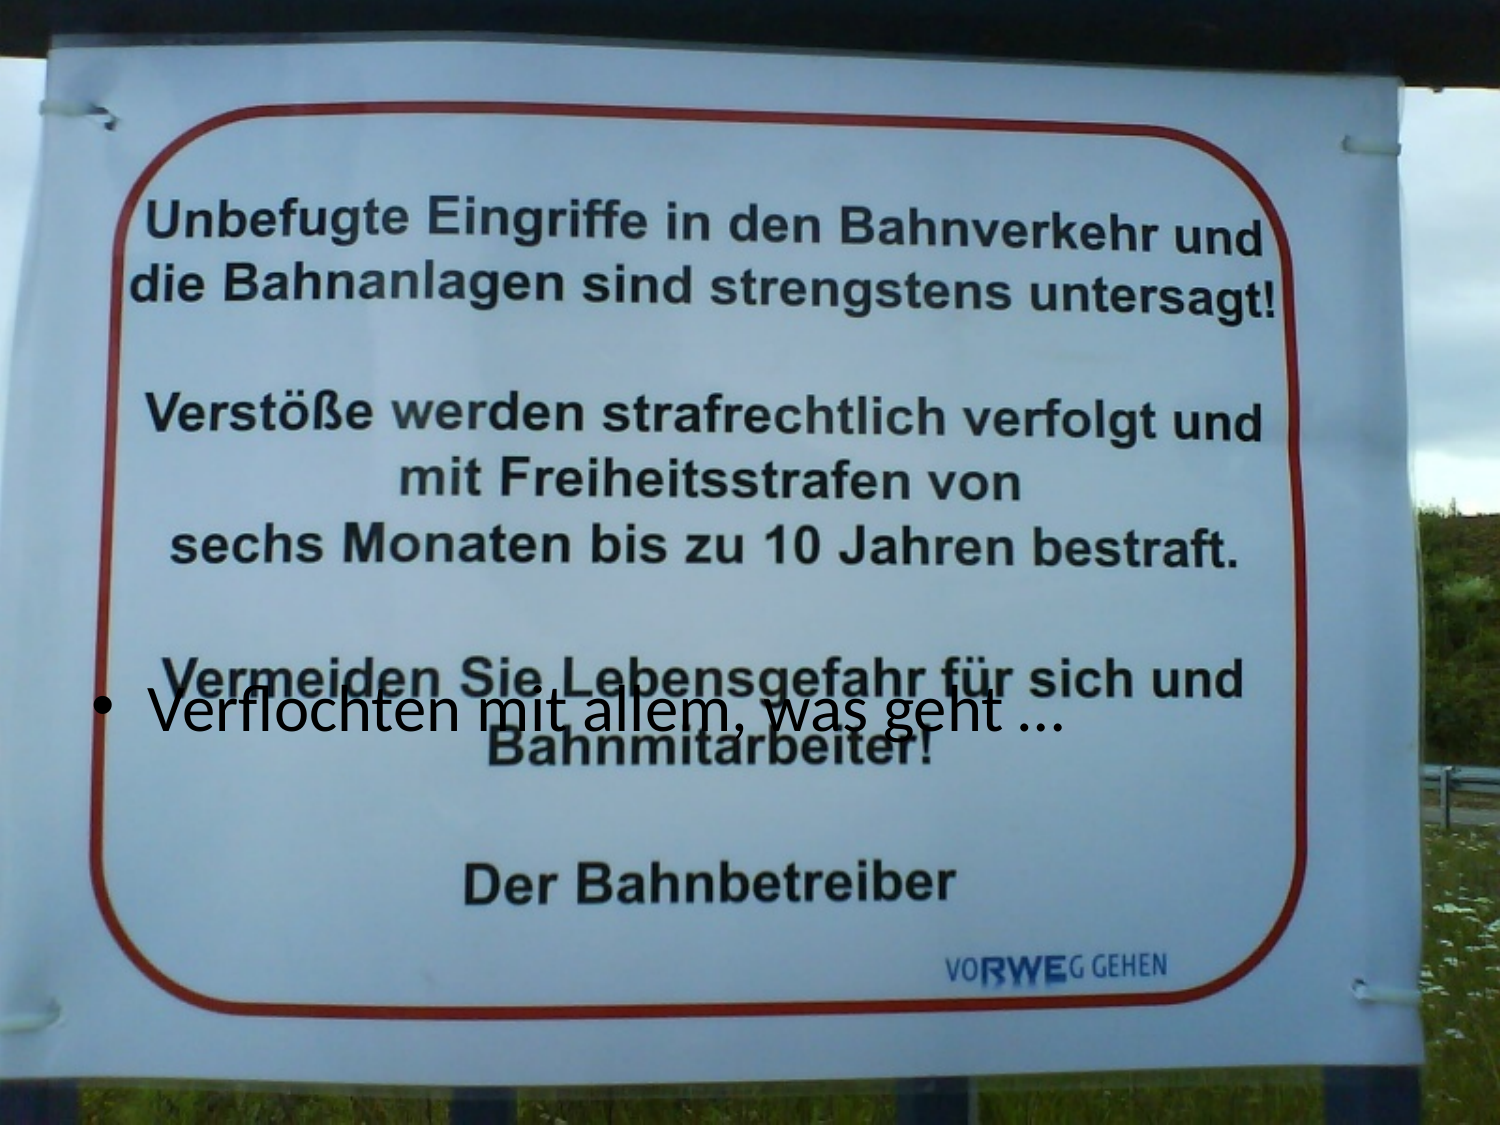

# 6. Seilschaften
Eine Firma wie der Staat selbst:
Plakate in der Landschaft schüchtern ein und kündigen Bestrafung an, als würde RWE selbst Menschen verurteilen und einsperren können.
Verflochten mit allem, was geht …